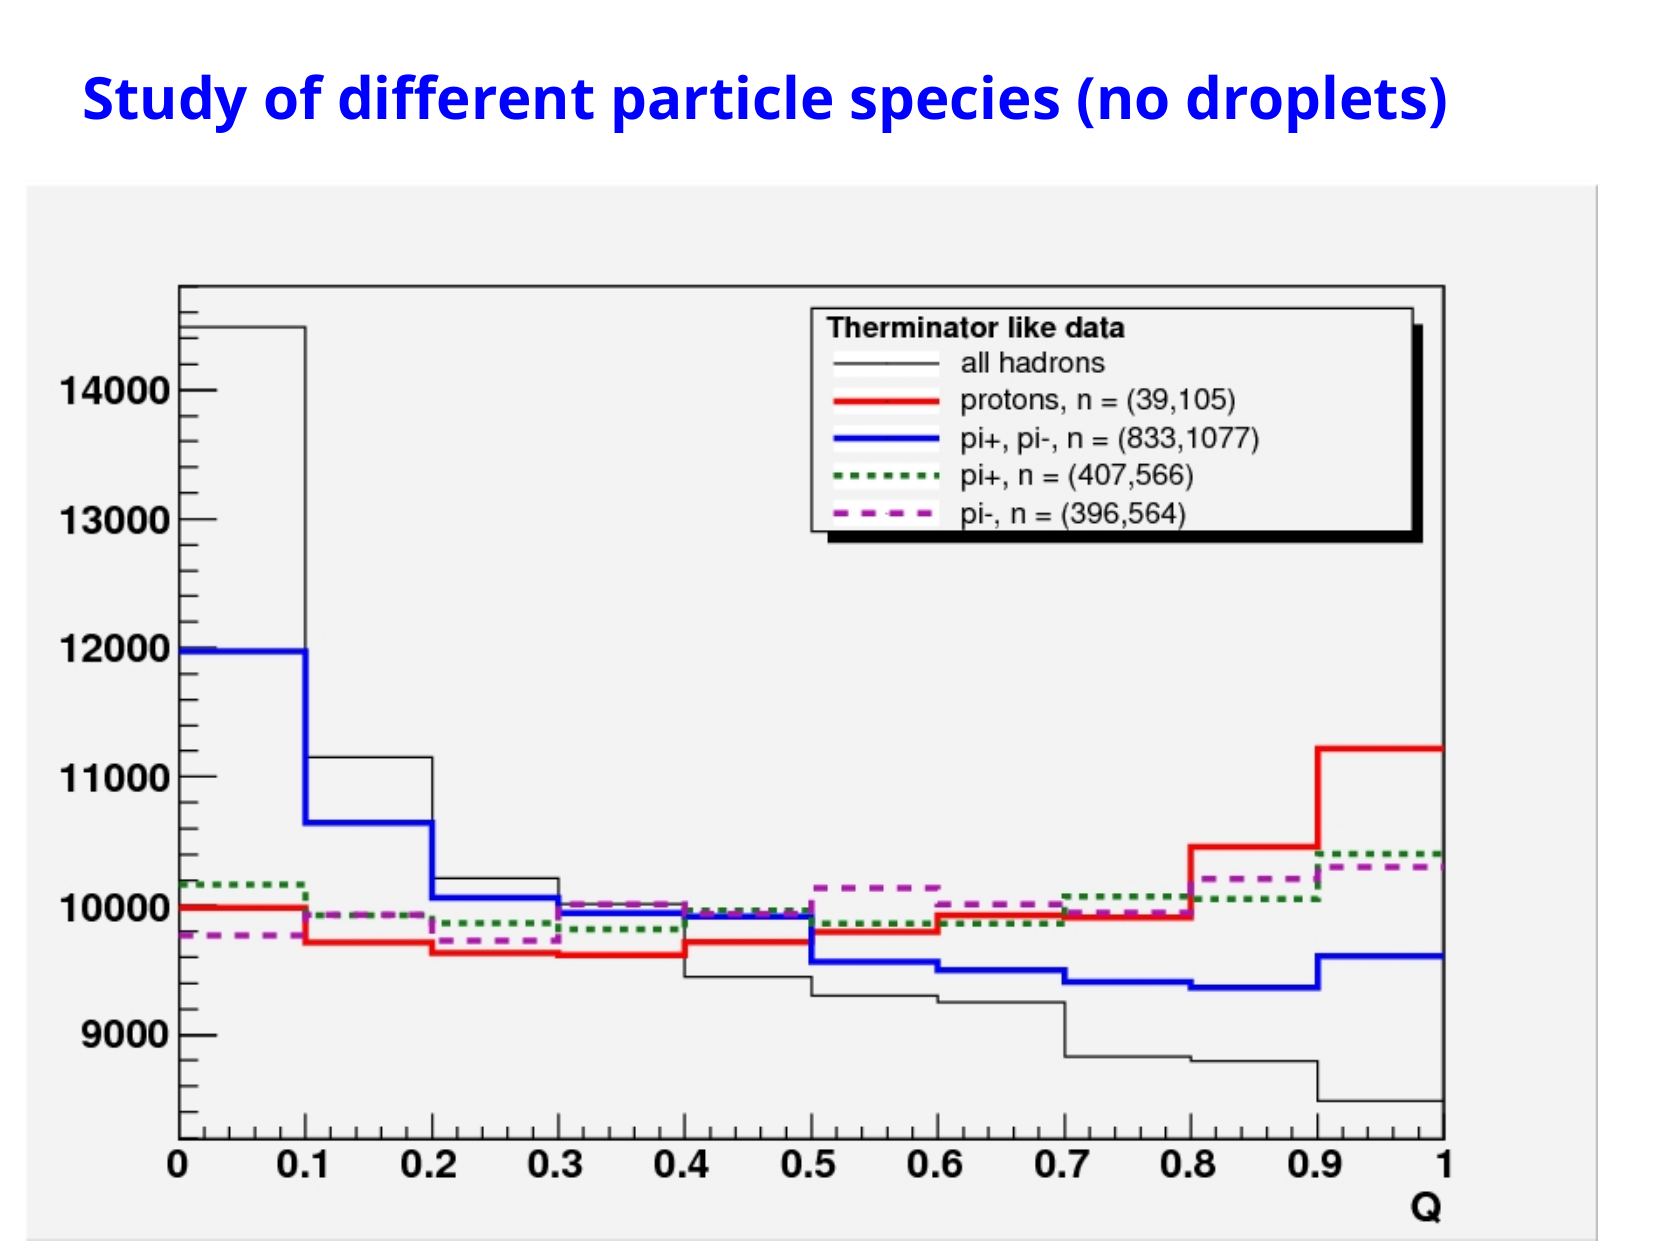

# Study of different particle species (no droplets)
20